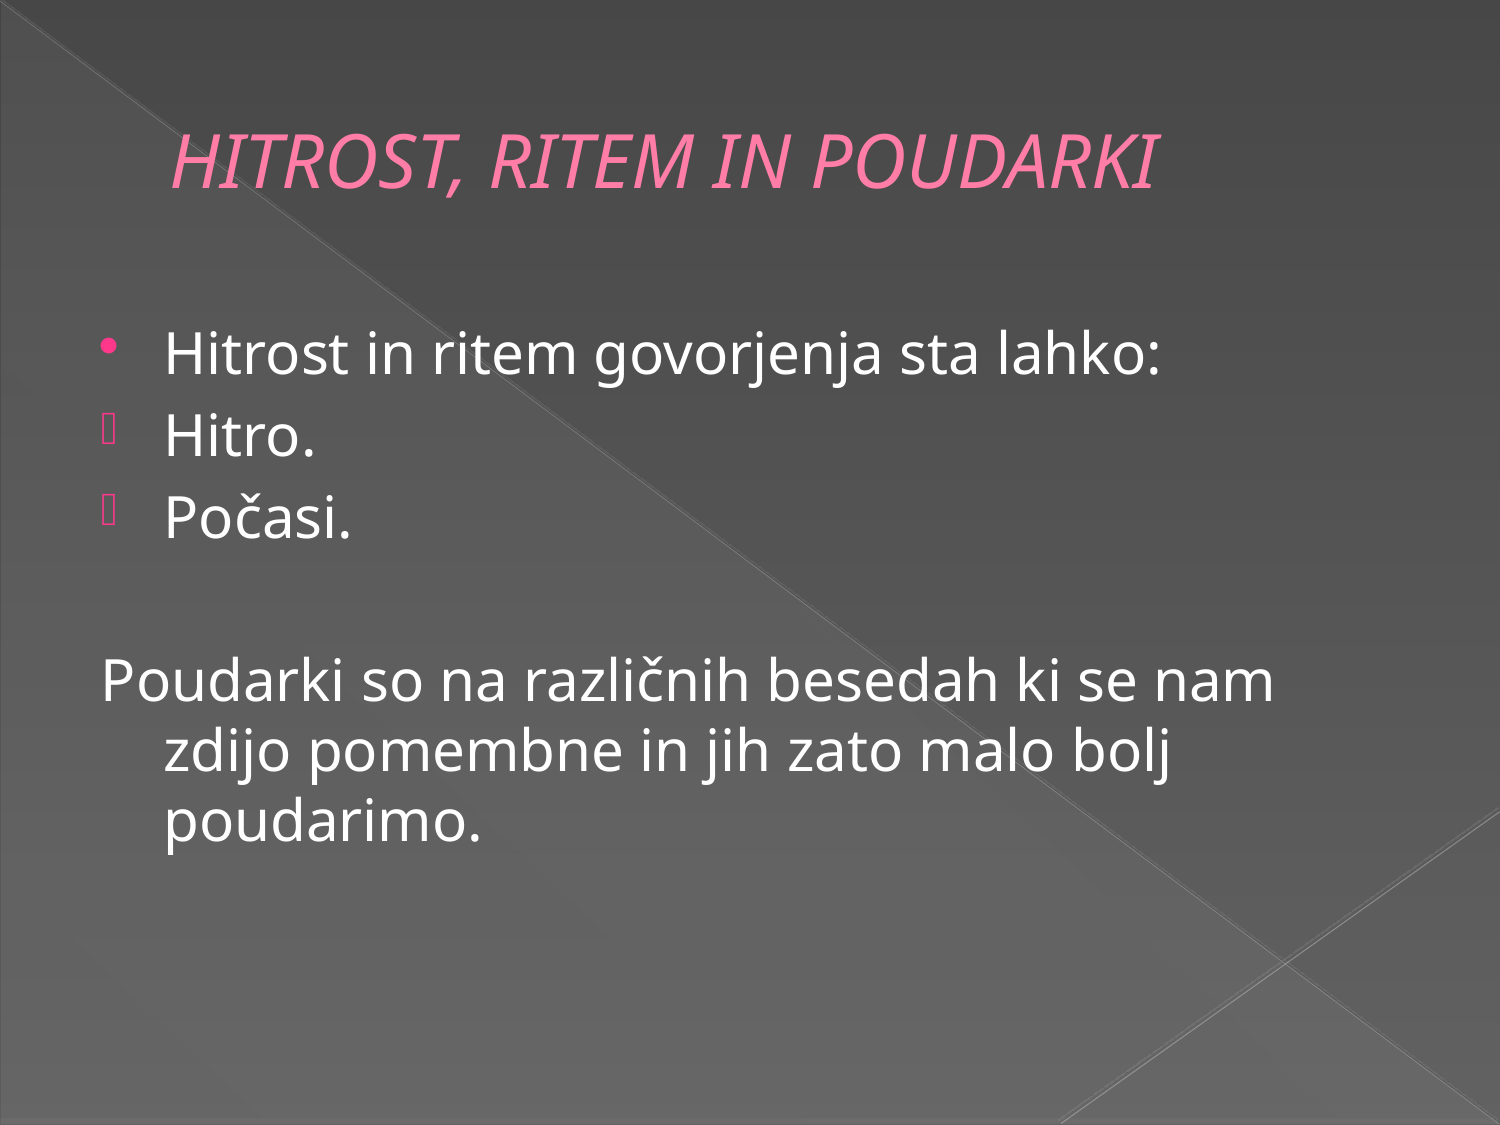

# HITROST, RITEM IN POUDARKI
Hitrost in ritem govorjenja sta lahko:
Hitro.
Počasi.
Poudarki so na različnih besedah ki se nam zdijo pomembne in jih zato malo bolj poudarimo.